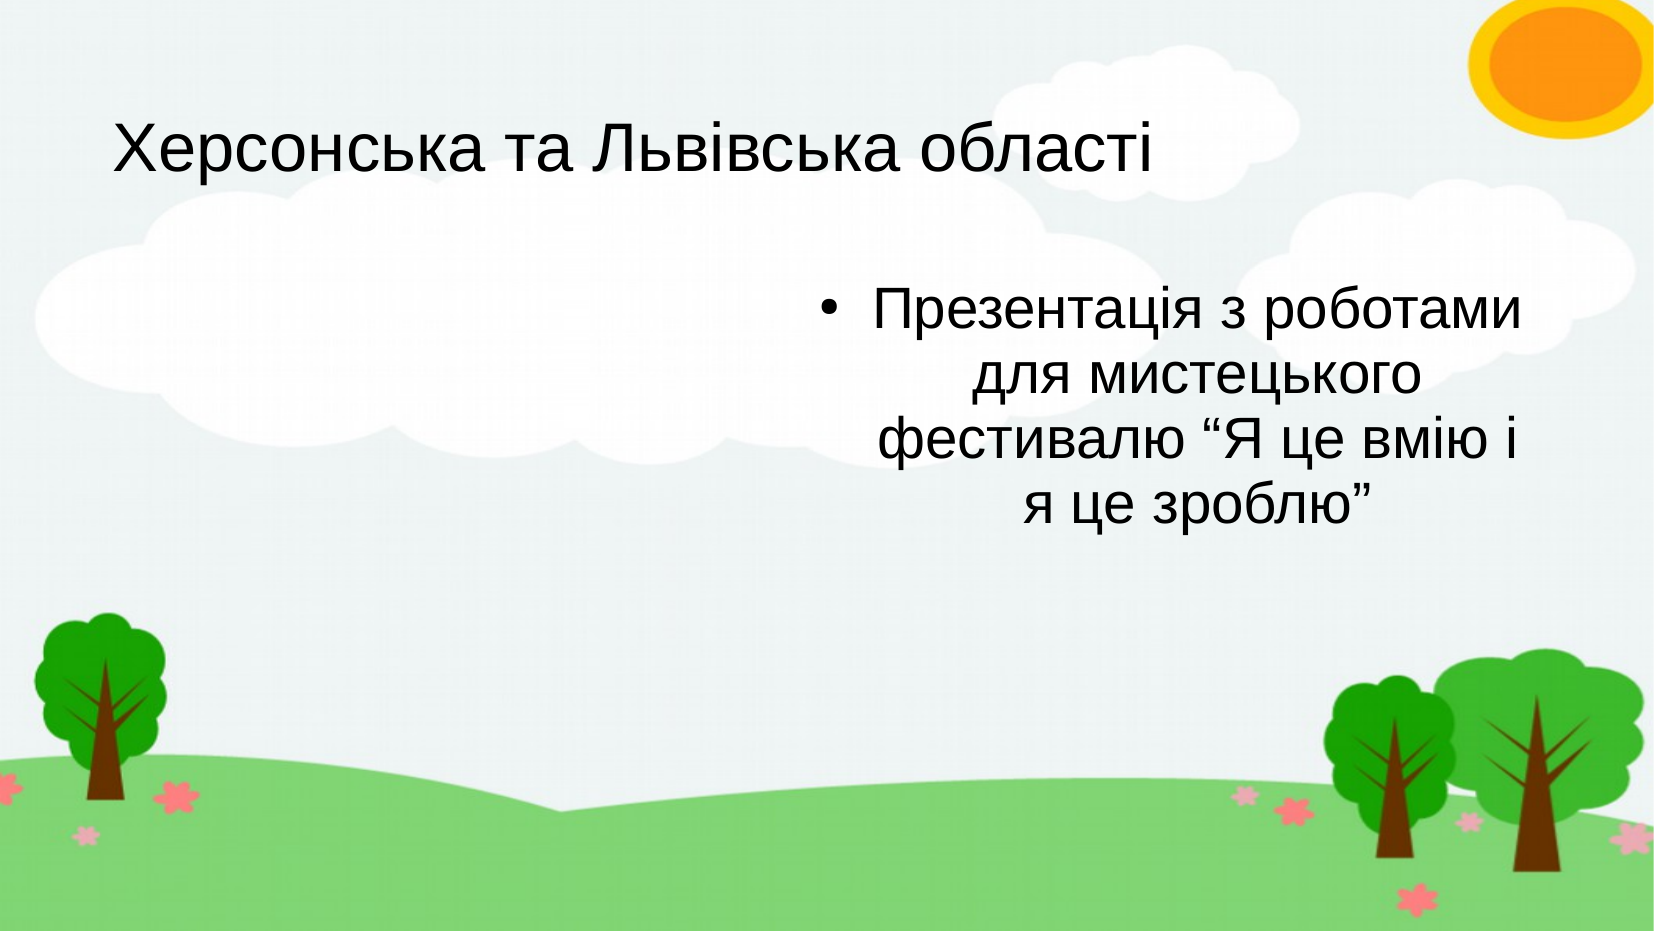

# Херсонська та Львівська області
Презентація з роботами для мистецького фестивалю “Я це вмію і я це зроблю”